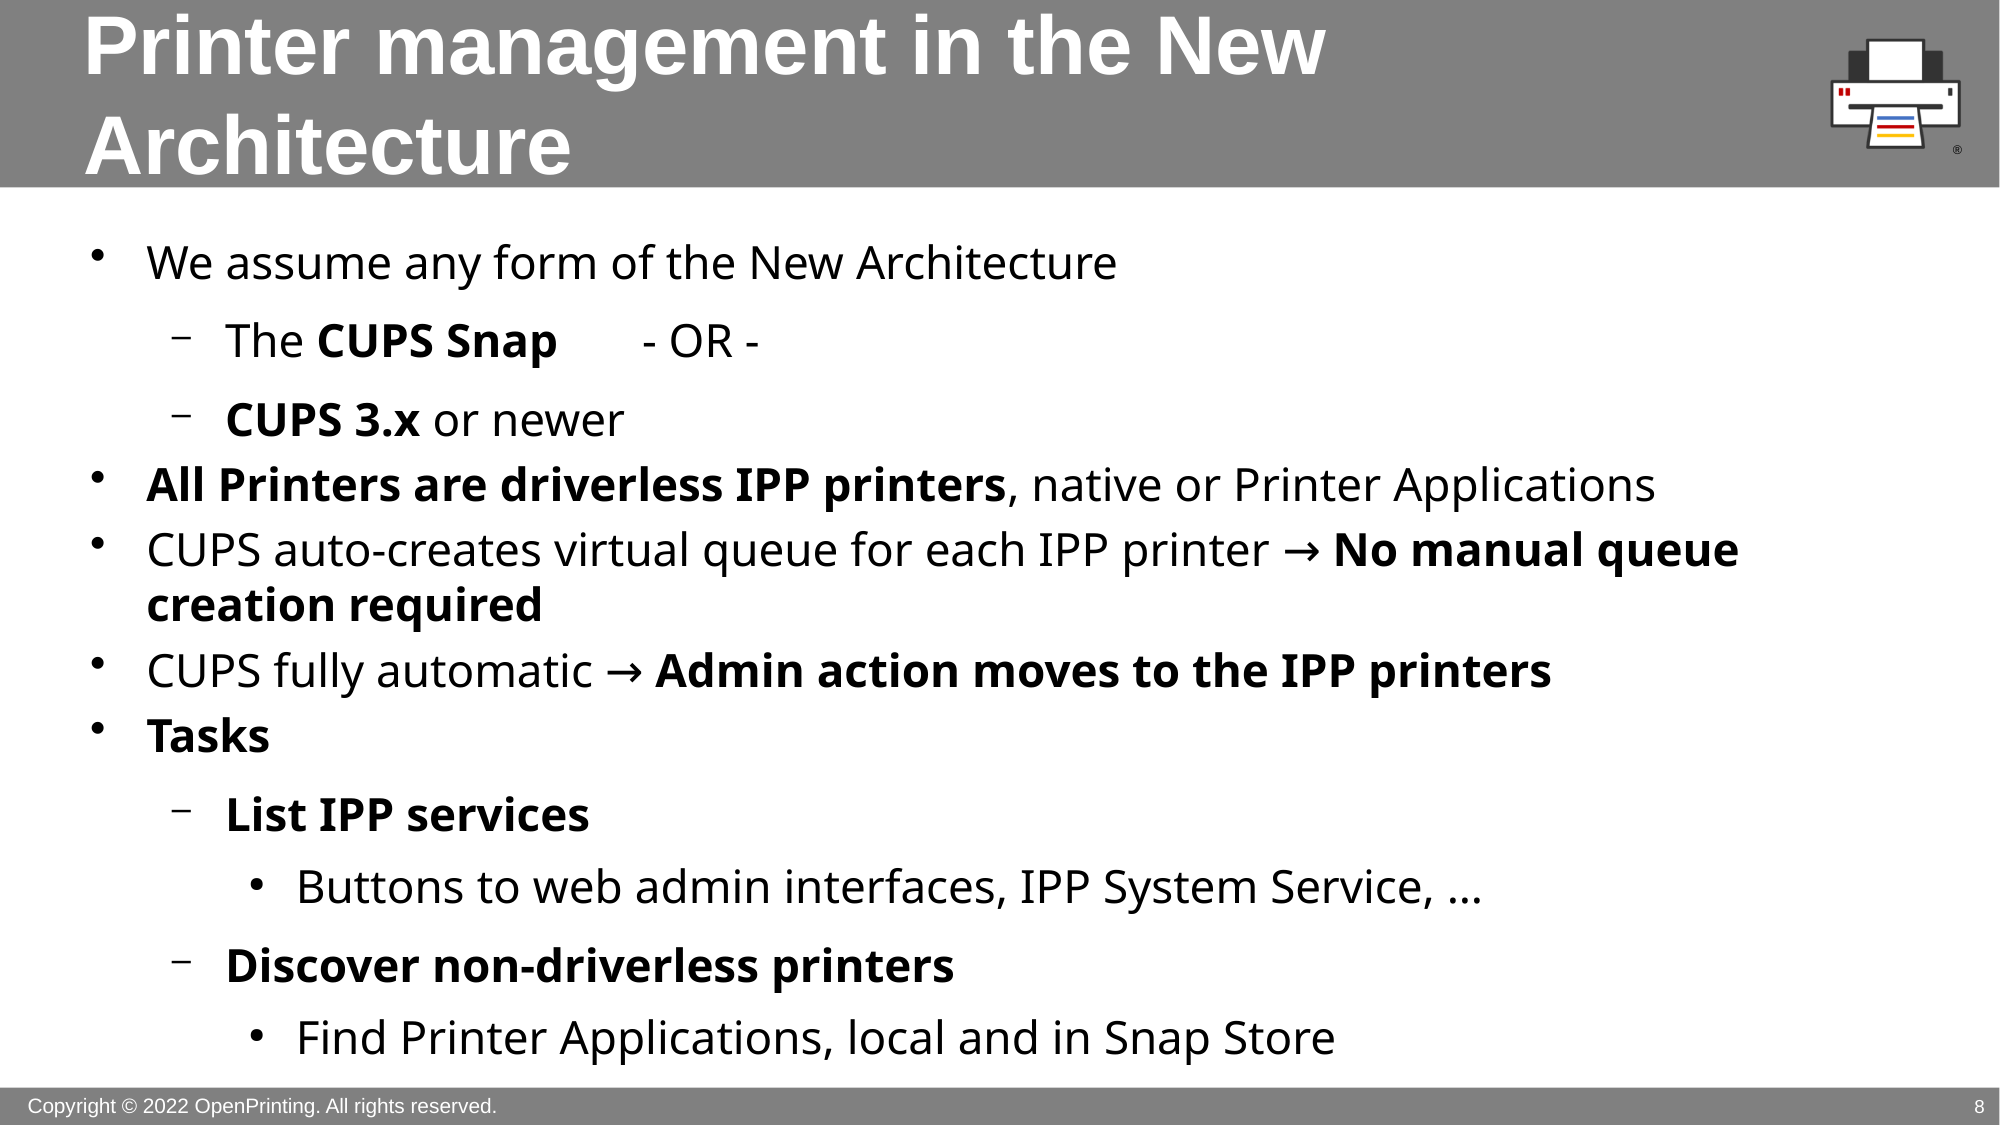

Printer management in the New Architecture
# We assume any form of the New Architecture
The CUPS Snap - OR -
CUPS 3.x or newer
All Printers are driverless IPP printers, native or Printer Applications
CUPS auto-creates virtual queue for each IPP printer → No manual queue creation required
CUPS fully automatic → Admin action moves to the IPP printers
Tasks
List IPP services
Buttons to web admin interfaces, IPP System Service, …
Discover non-driverless printers
Find Printer Applications, local and in Snap Store